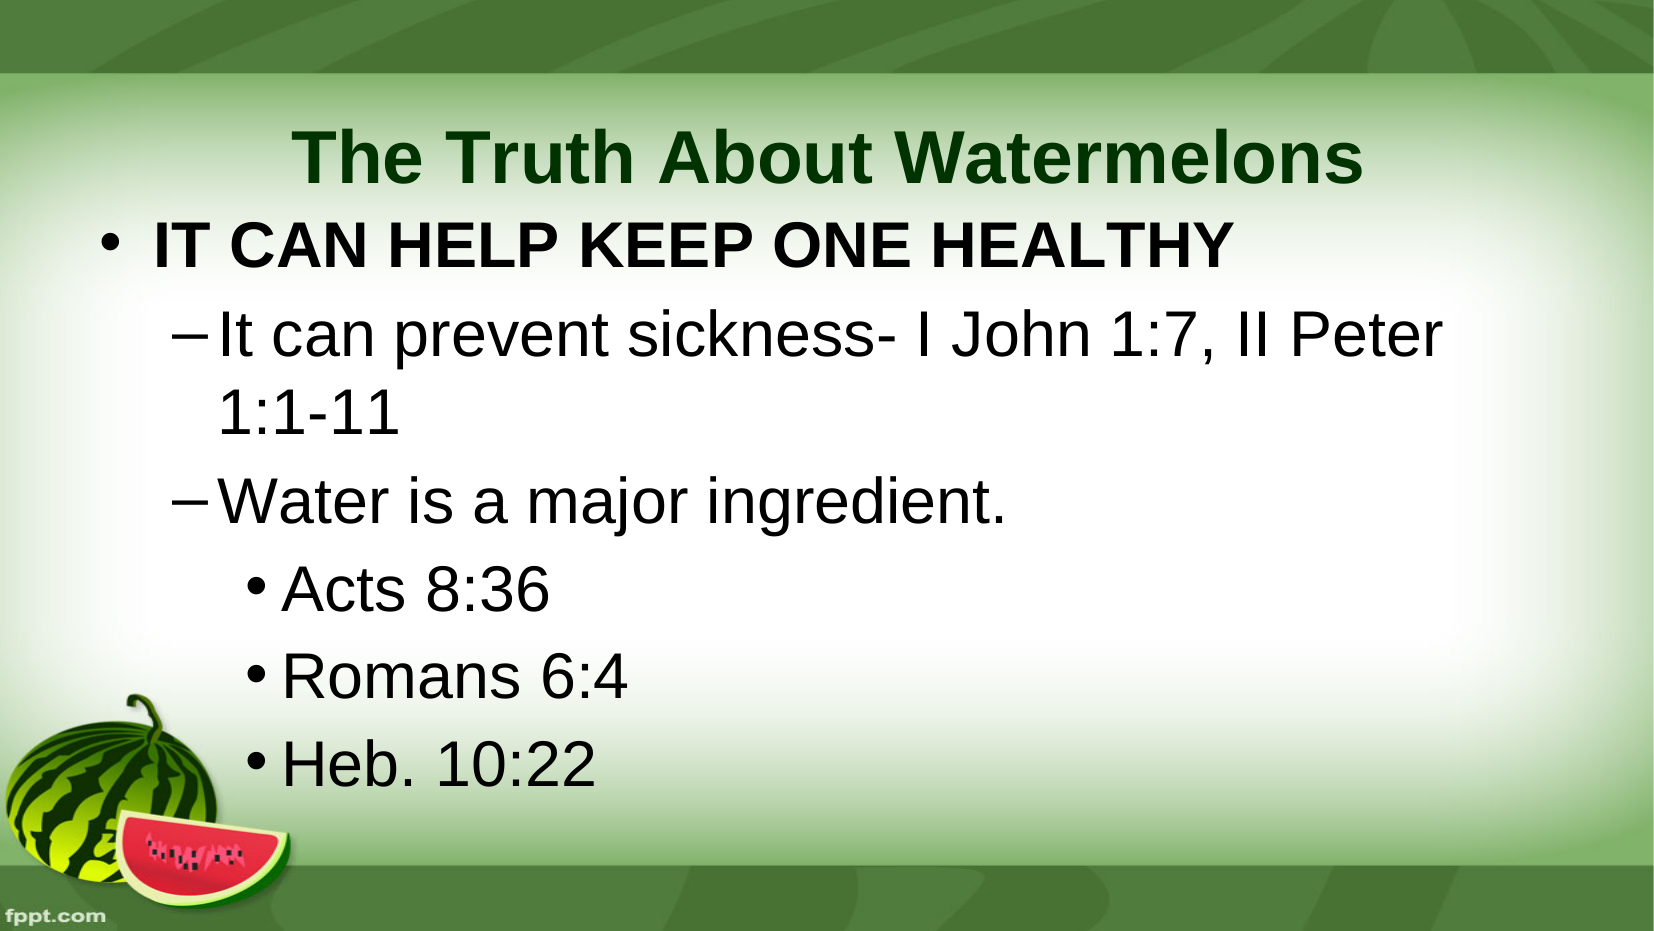

# The Truth About Watermelons
IT CAN HELP KEEP ONE HEALTHY
It can prevent sickness- I John 1:7, II Peter 1:1-11
Water is a major ingredient.
Acts 8:36
Romans 6:4
Heb. 10:22